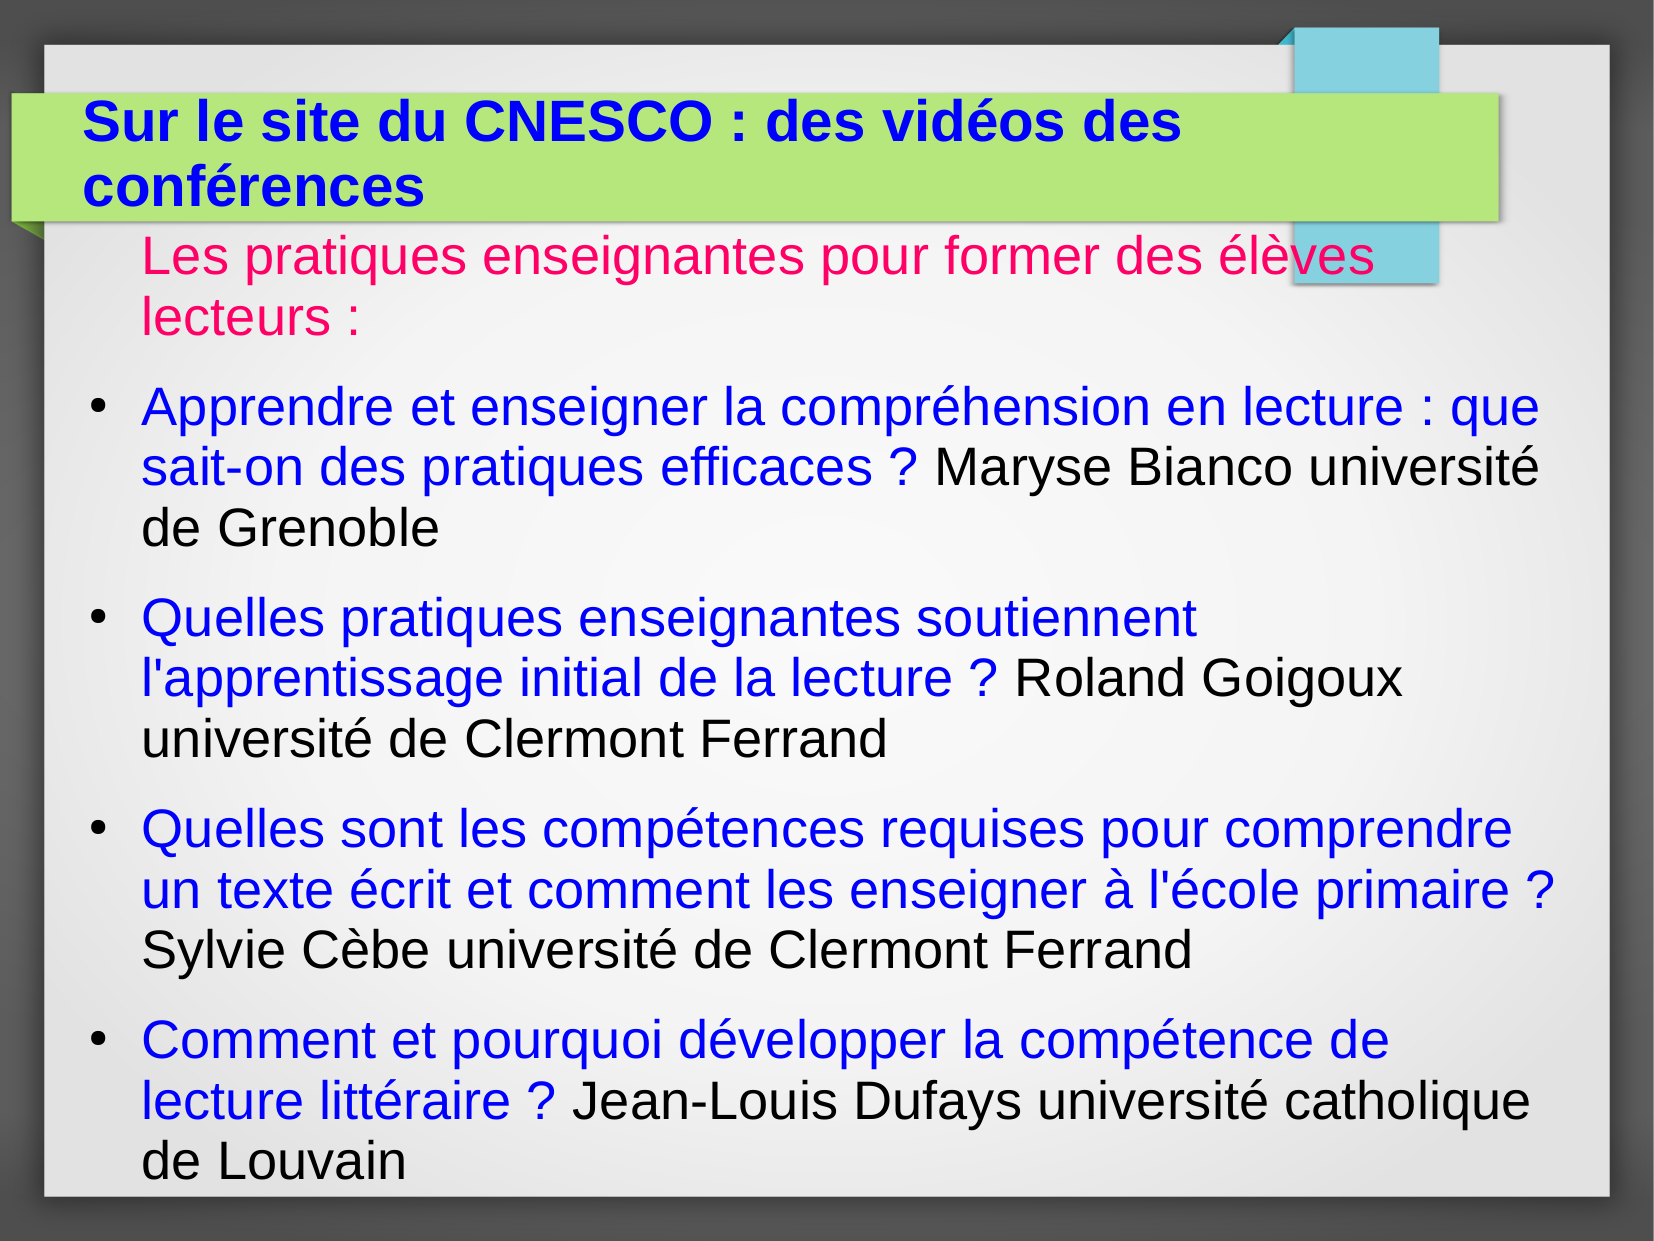

# Sur le site du CNESCO : des vidéos des conférences
Les pratiques enseignantes pour former des élèves lecteurs :
Apprendre et enseigner la compréhension en lecture : que sait-on des pratiques efficaces ? Maryse Bianco université de Grenoble
Quelles pratiques enseignantes soutiennent l'apprentissage initial de la lecture ? Roland Goigoux université de Clermont Ferrand
Quelles sont les compétences requises pour comprendre un texte écrit et comment les enseigner à l'école primaire ? Sylvie Cèbe université de Clermont Ferrand
Comment et pourquoi développer la compétence de lecture littéraire ? Jean-Louis Dufays université catholique de Louvain